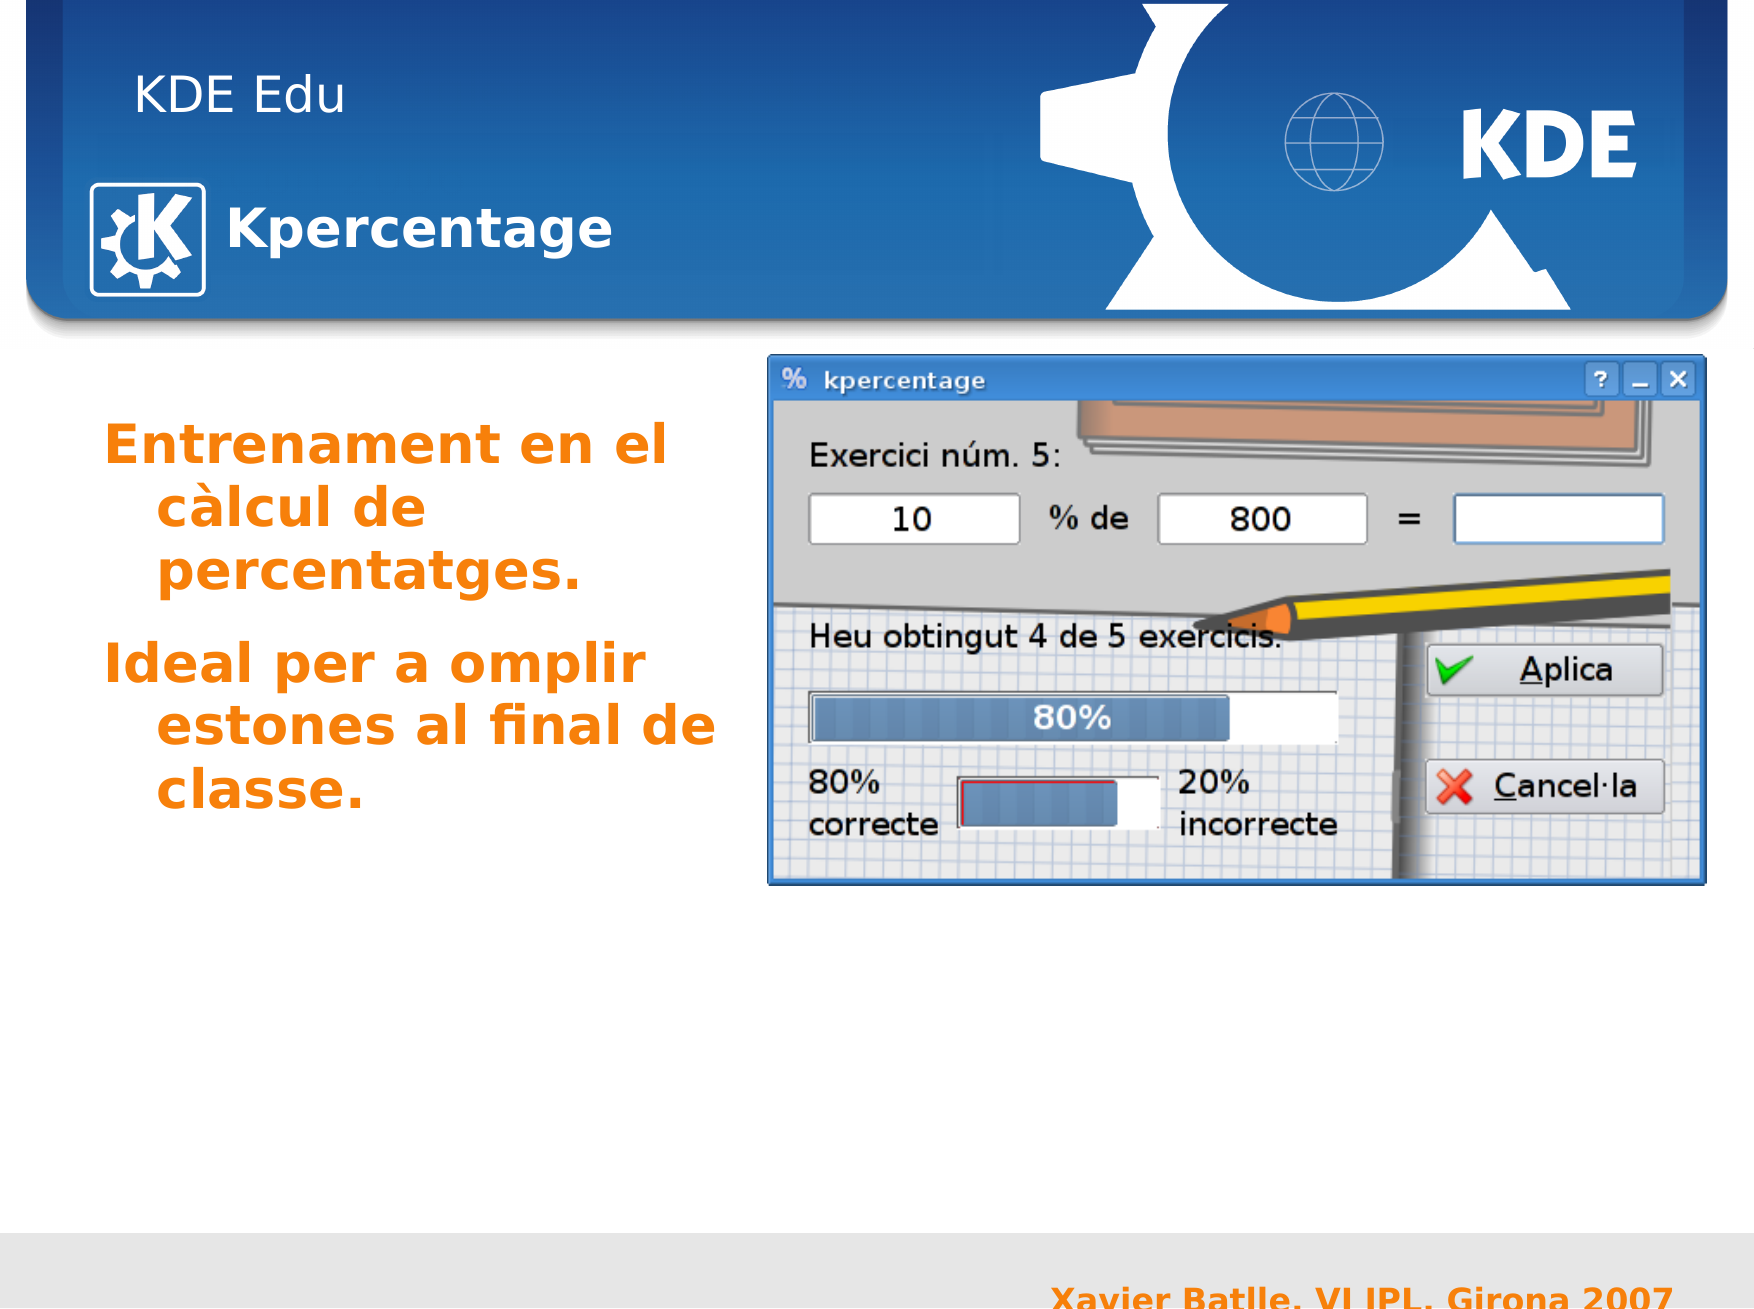

# Kpercentage
Entrenament en el càlcul de percentatges.
Ideal per a omplir estones al final de classe.